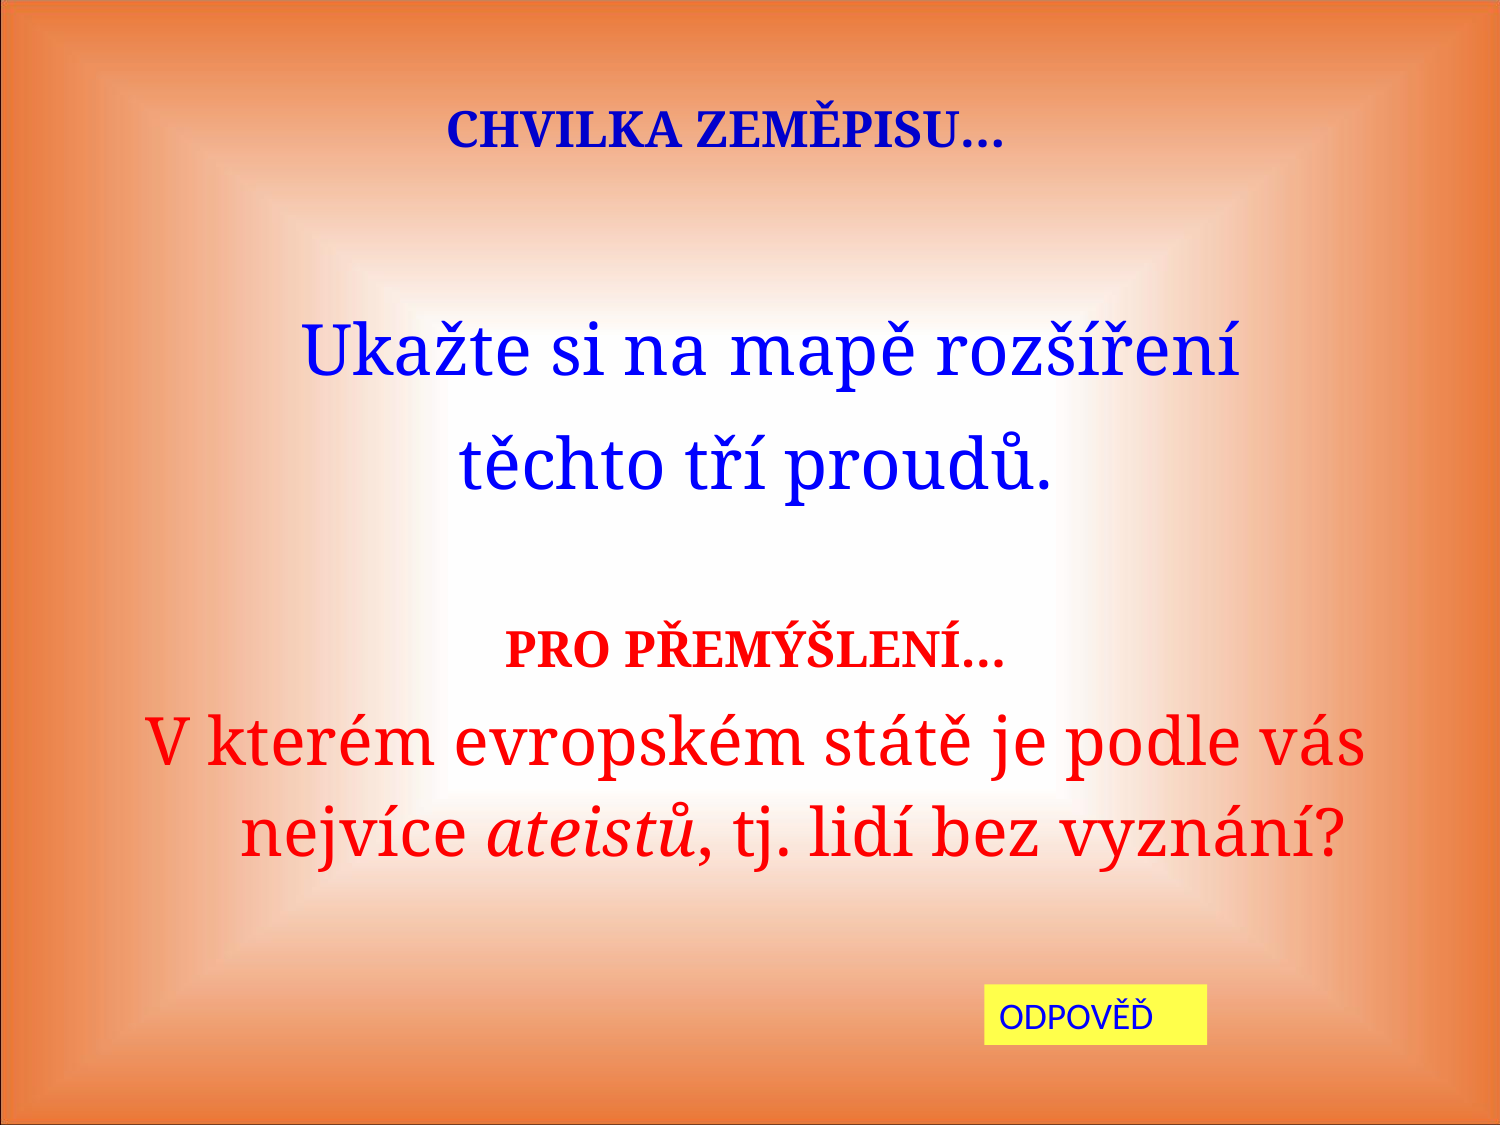

CHVILKA ZEMĚPISU…
# Ukažte si na mapě rozšíření
 těchto tří proudů.
V kterém evropském státě je podle vás nejvíce ateistů, tj. lidí bez vyznání?
PRO PŘEMÝŠLENÍ…
ODPOVĚĎ